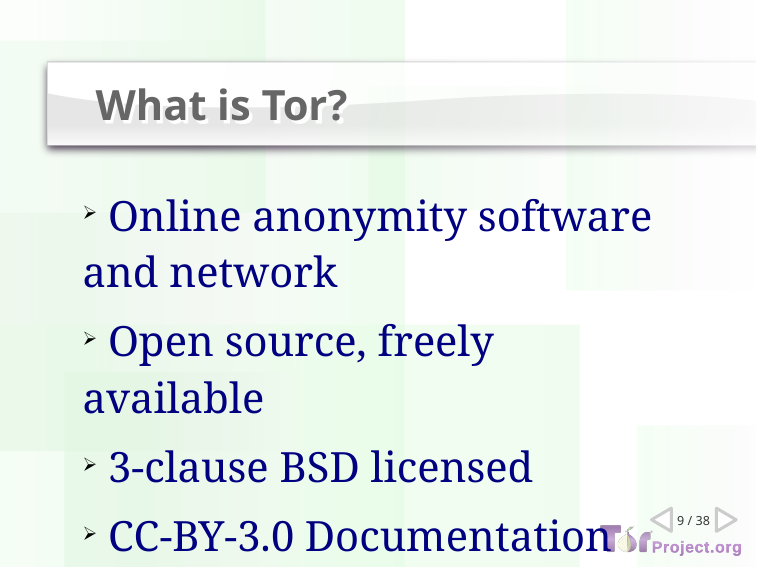

What is Tor?
 Online anonymity software and network
 Open source, freely available
 3-clause BSD licensed
 CC-BY-3.0 Documentation and media